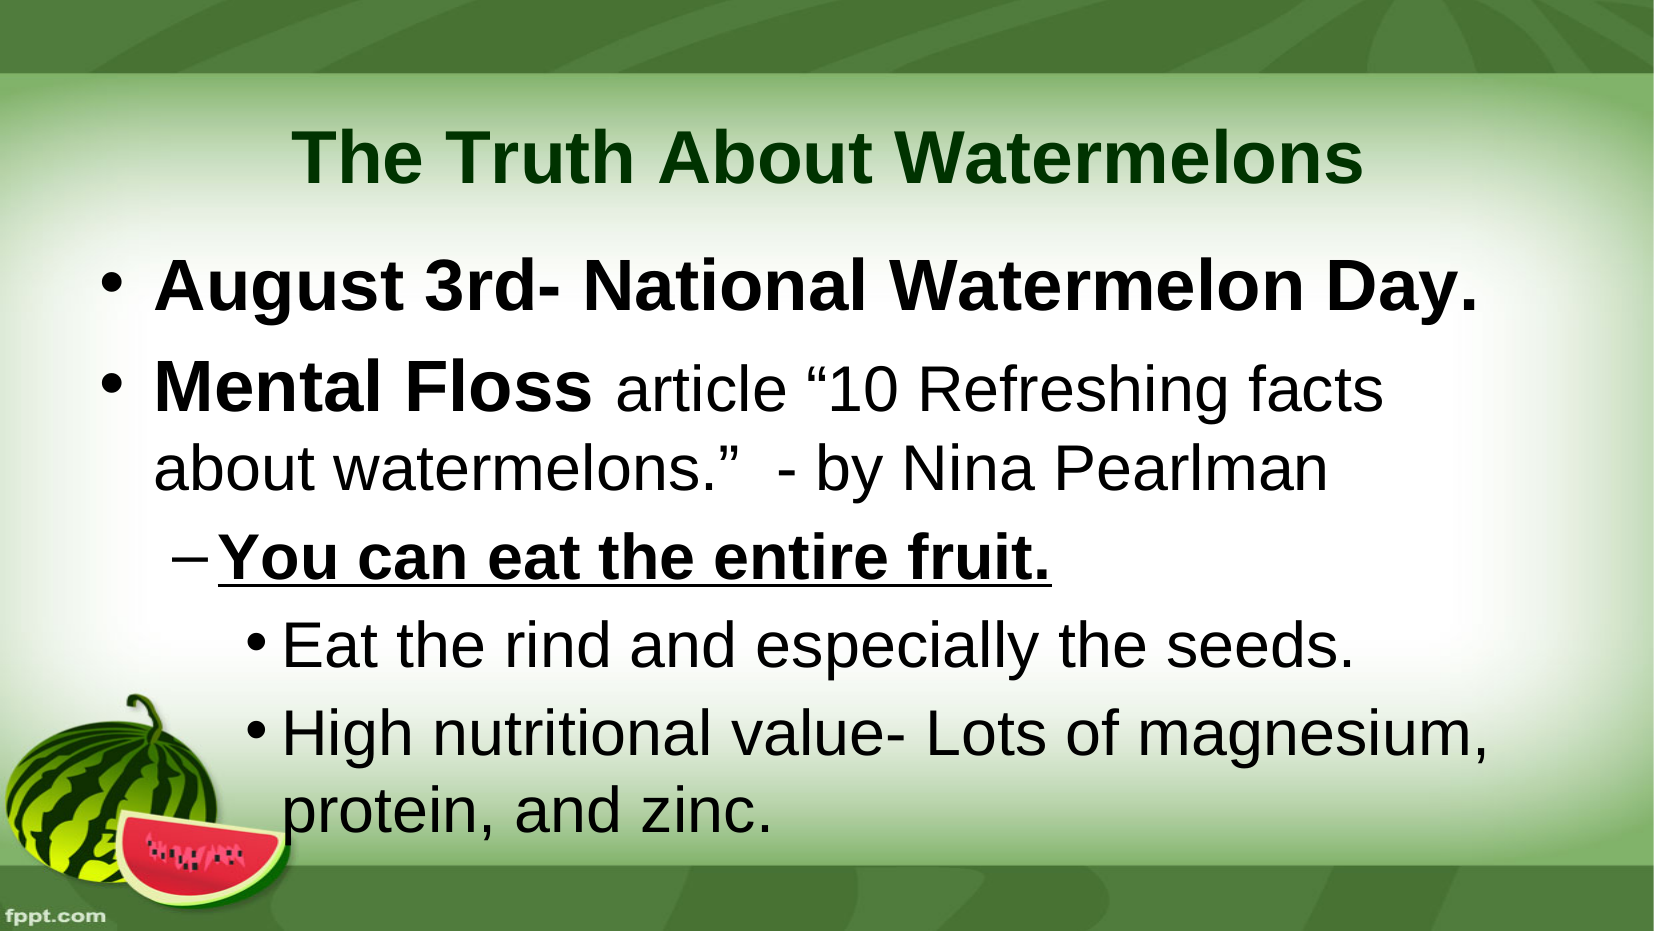

# The Truth About Watermelons
August 3rd- National Watermelon Day.
Mental Floss article “10 Refreshing facts about watermelons.” - by Nina Pearlman
You can eat the entire fruit.
Eat the rind and especially the seeds.
High nutritional value- Lots of magnesium, protein, and zinc.